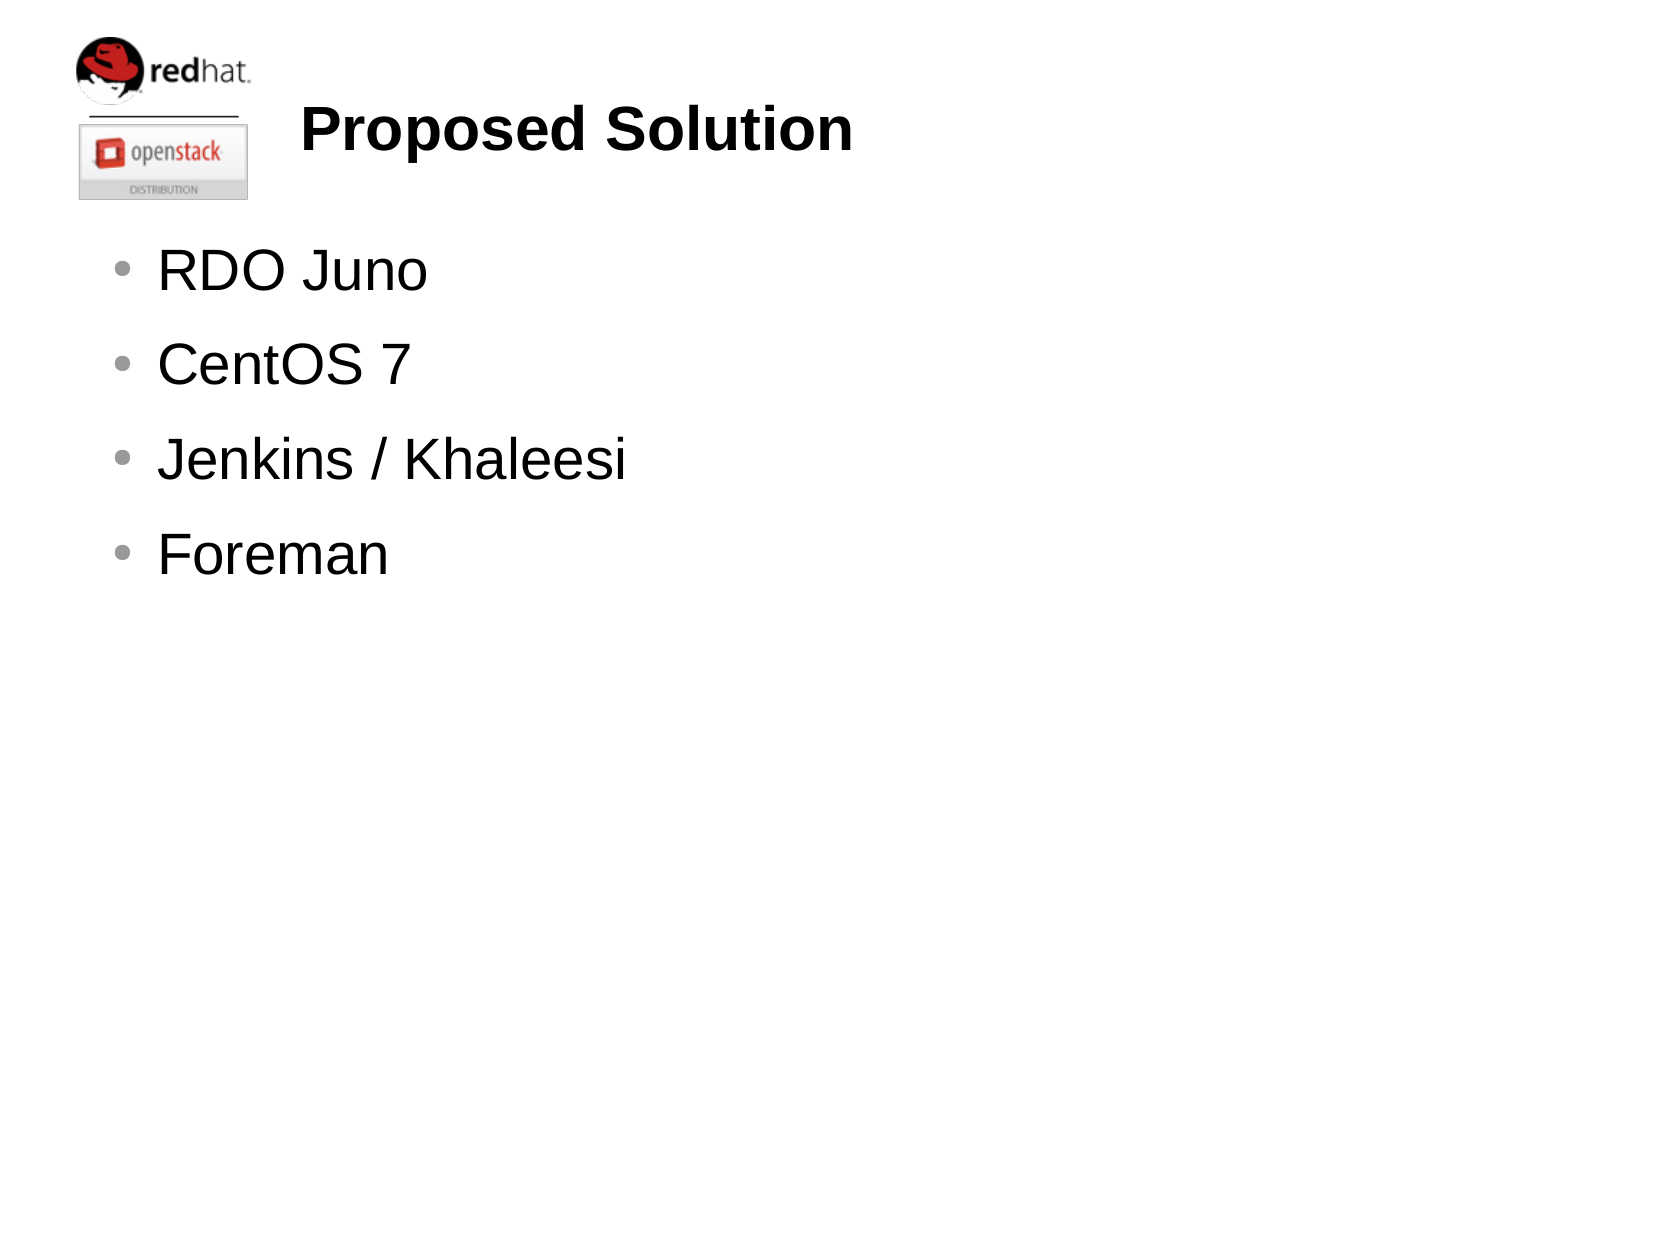

# Proposed Solution
RDO Juno
CentOS 7
Jenkins / Khaleesi
Foreman